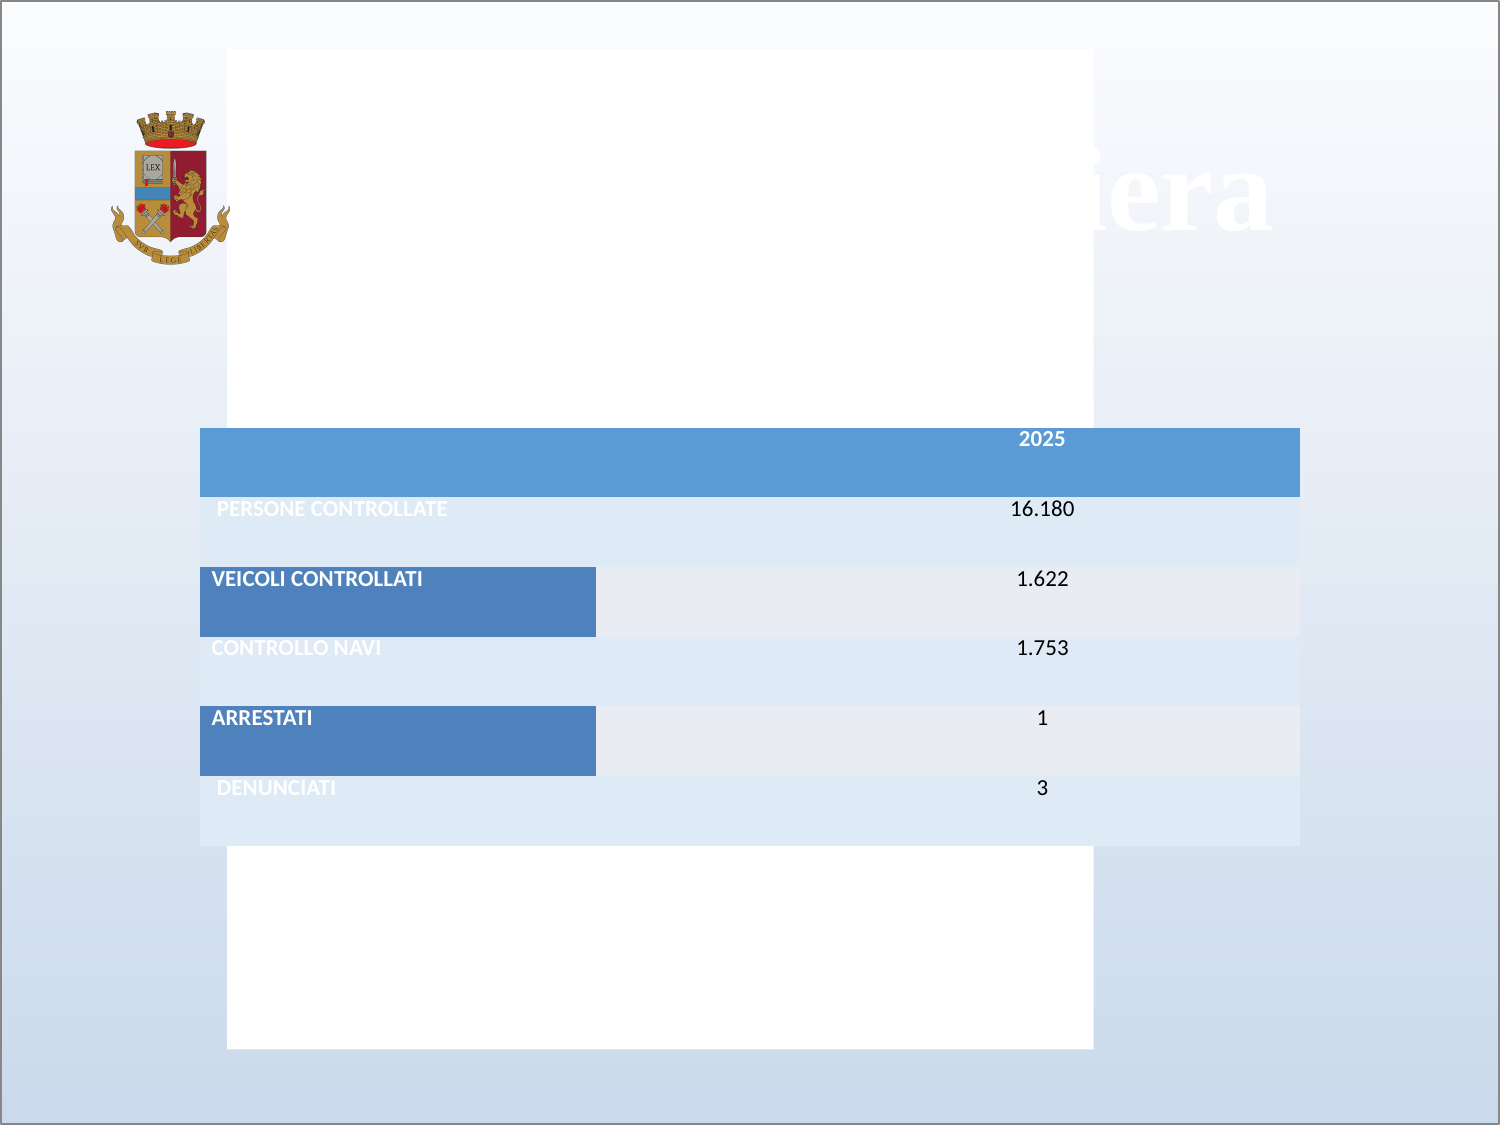

[unsupported chart]
| | | 2025 |
| --- | --- | --- |
| PERSONE CONTROLLATE | | 16.180 |
| VEICOLI CONTROLLATI | | 1.622 |
| CONTROLLO NAVI | | 1.753 |
| ARRESTATI | | 1 |
| DENUNCIATI | | 3 |